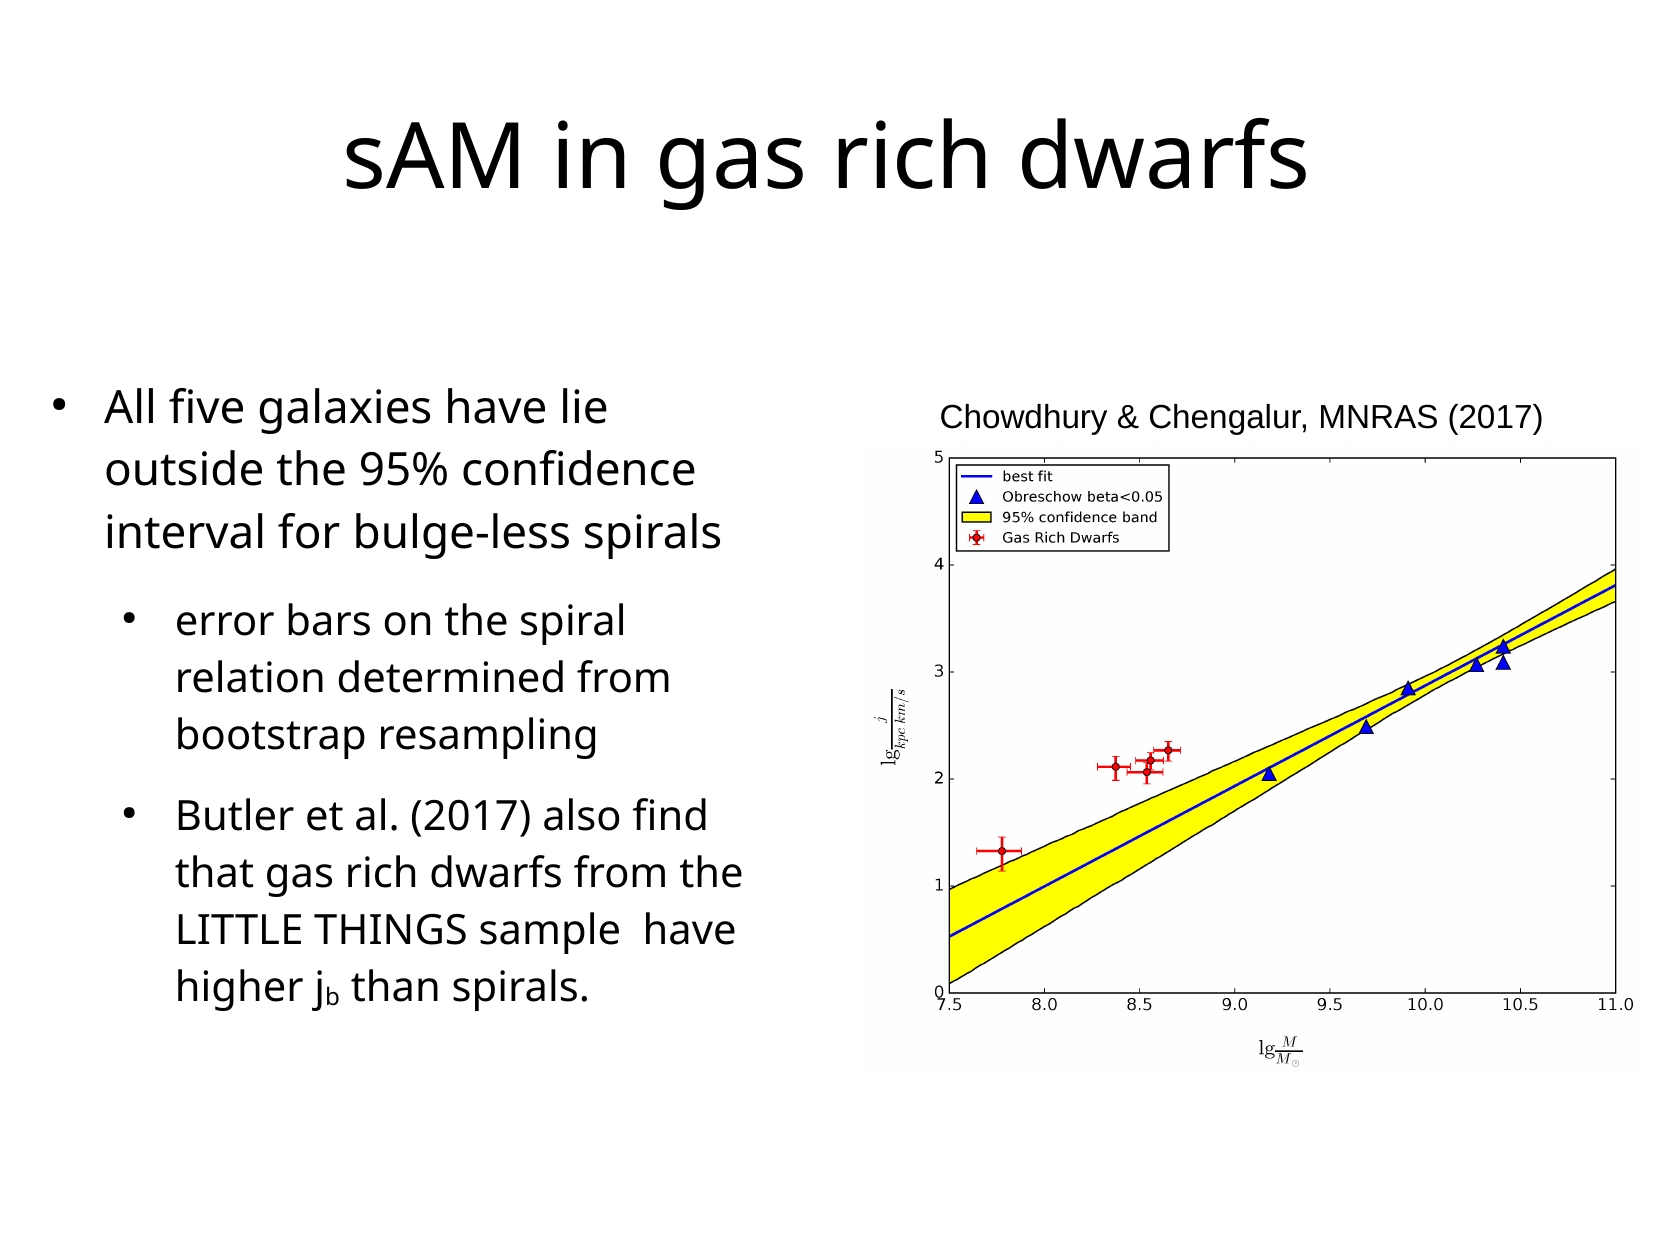

# sAM in gas rich dwarfs
All five galaxies have lie outside the 95% confidence interval for bulge-less spirals
error bars on the spiral relation determined from bootstrap resampling
Butler et al. (2017) also find that gas rich dwarfs from the LITTLE THINGS sample have higher jb than spirals.
Chowdhury & Chengalur, MNRAS (2017)